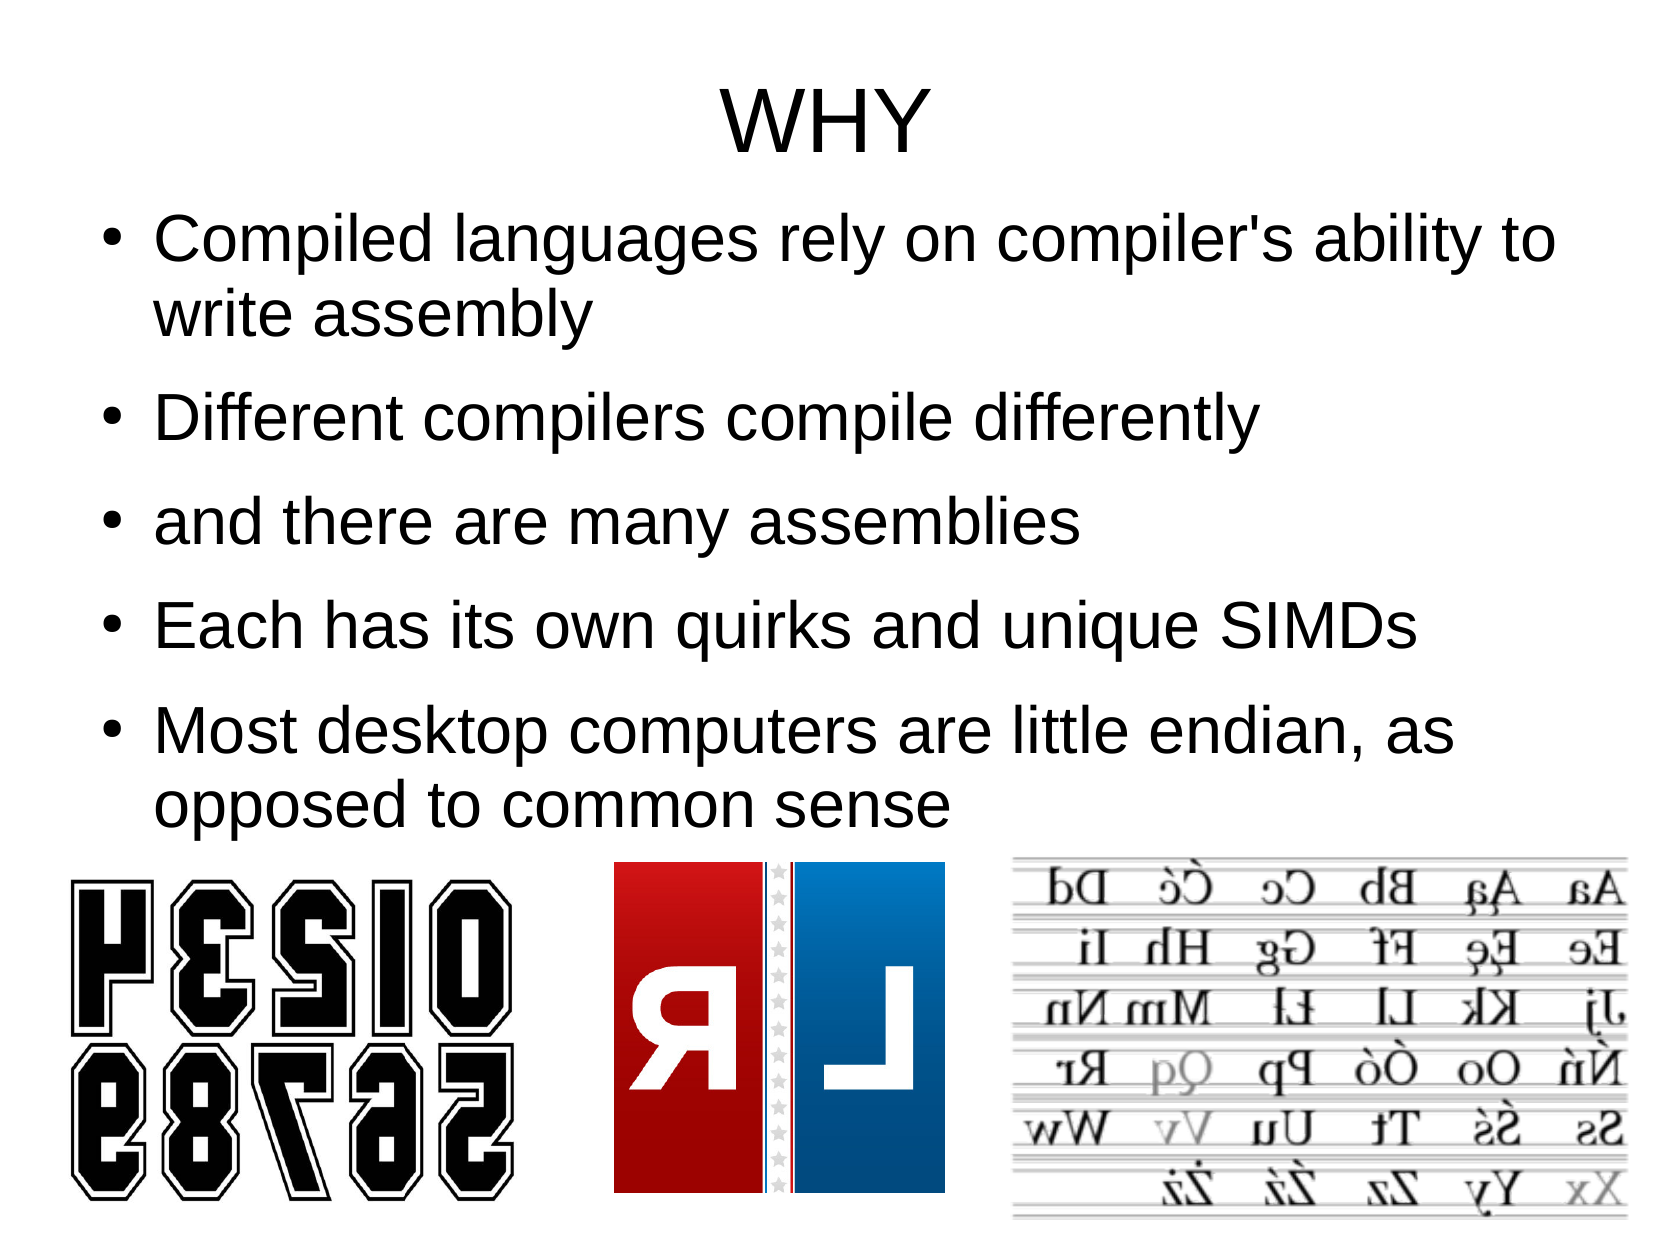

# WHY
Compiled languages rely on compiler's ability to write assembly
Different compilers compile differently
and there are many assemblies
Each has its own quirks and unique SIMDs
Most desktop computers are little endian, as opposed to common sense